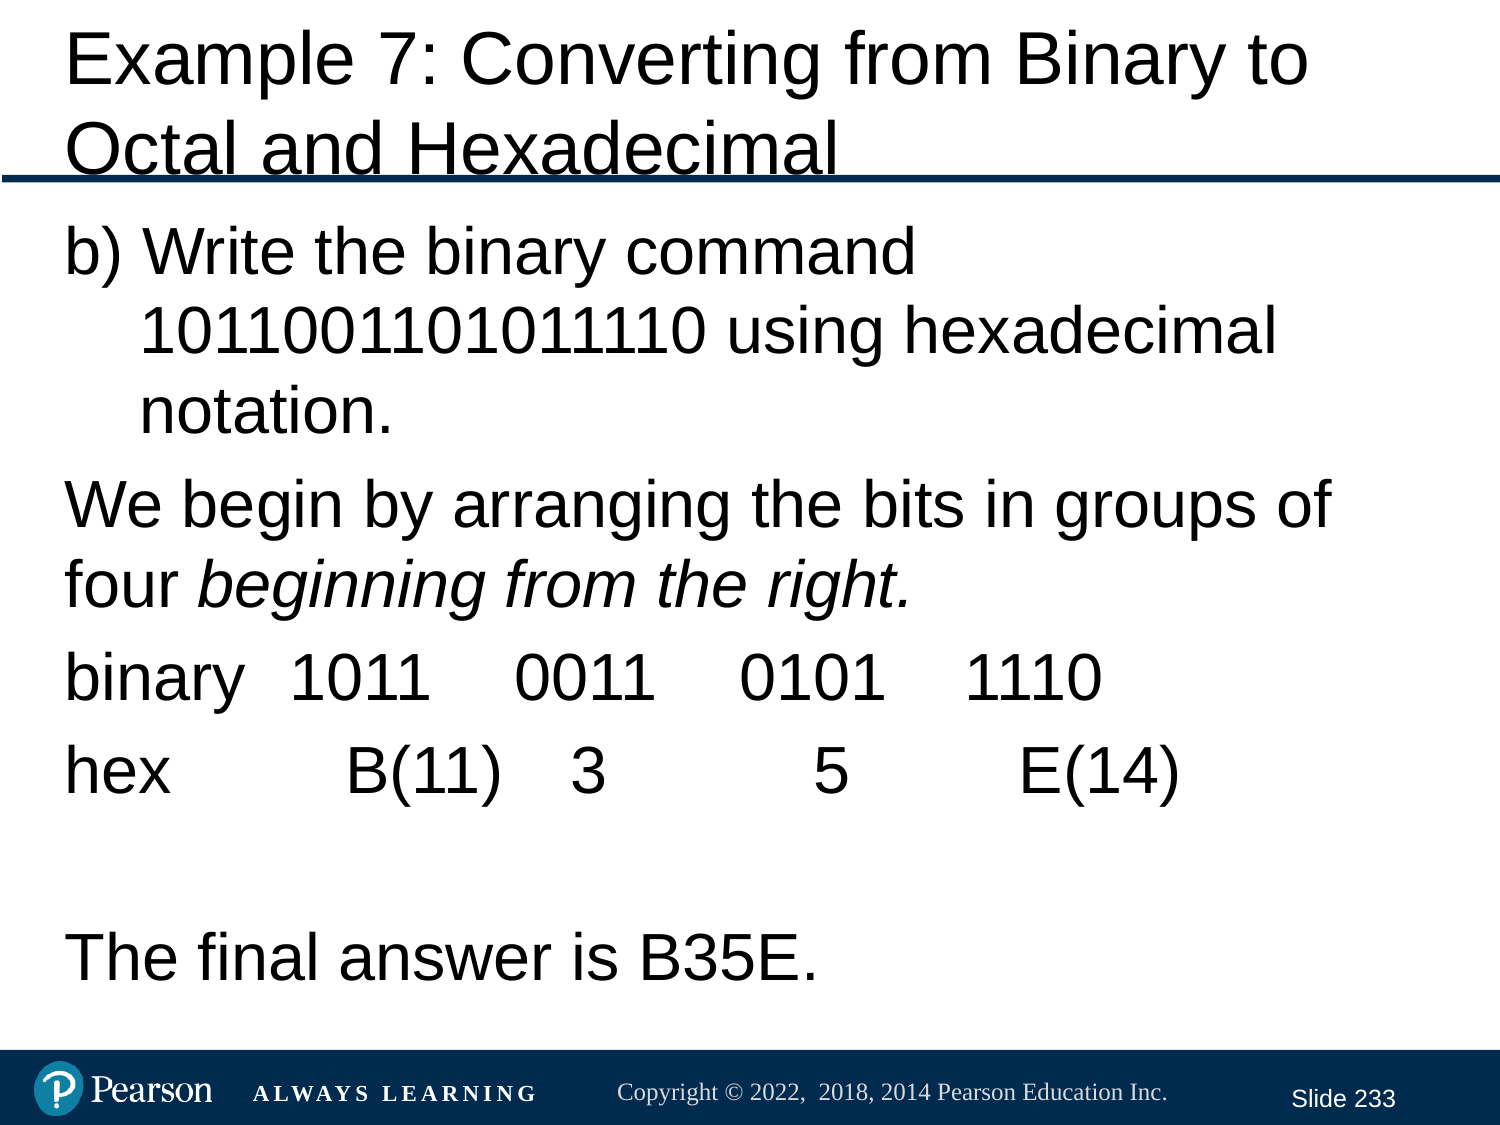

# Example 7: Converting from Binary to Octal and Hexadecimal
b) Write the binary command 1011001101011110 using hexadecimal notation.
We begin by arranging the bits in groups of four beginning from the right.
binary	1011		0011		0101		1110
hex		 B(11)	 3 	 5	 E(14)
The final answer is B35E.